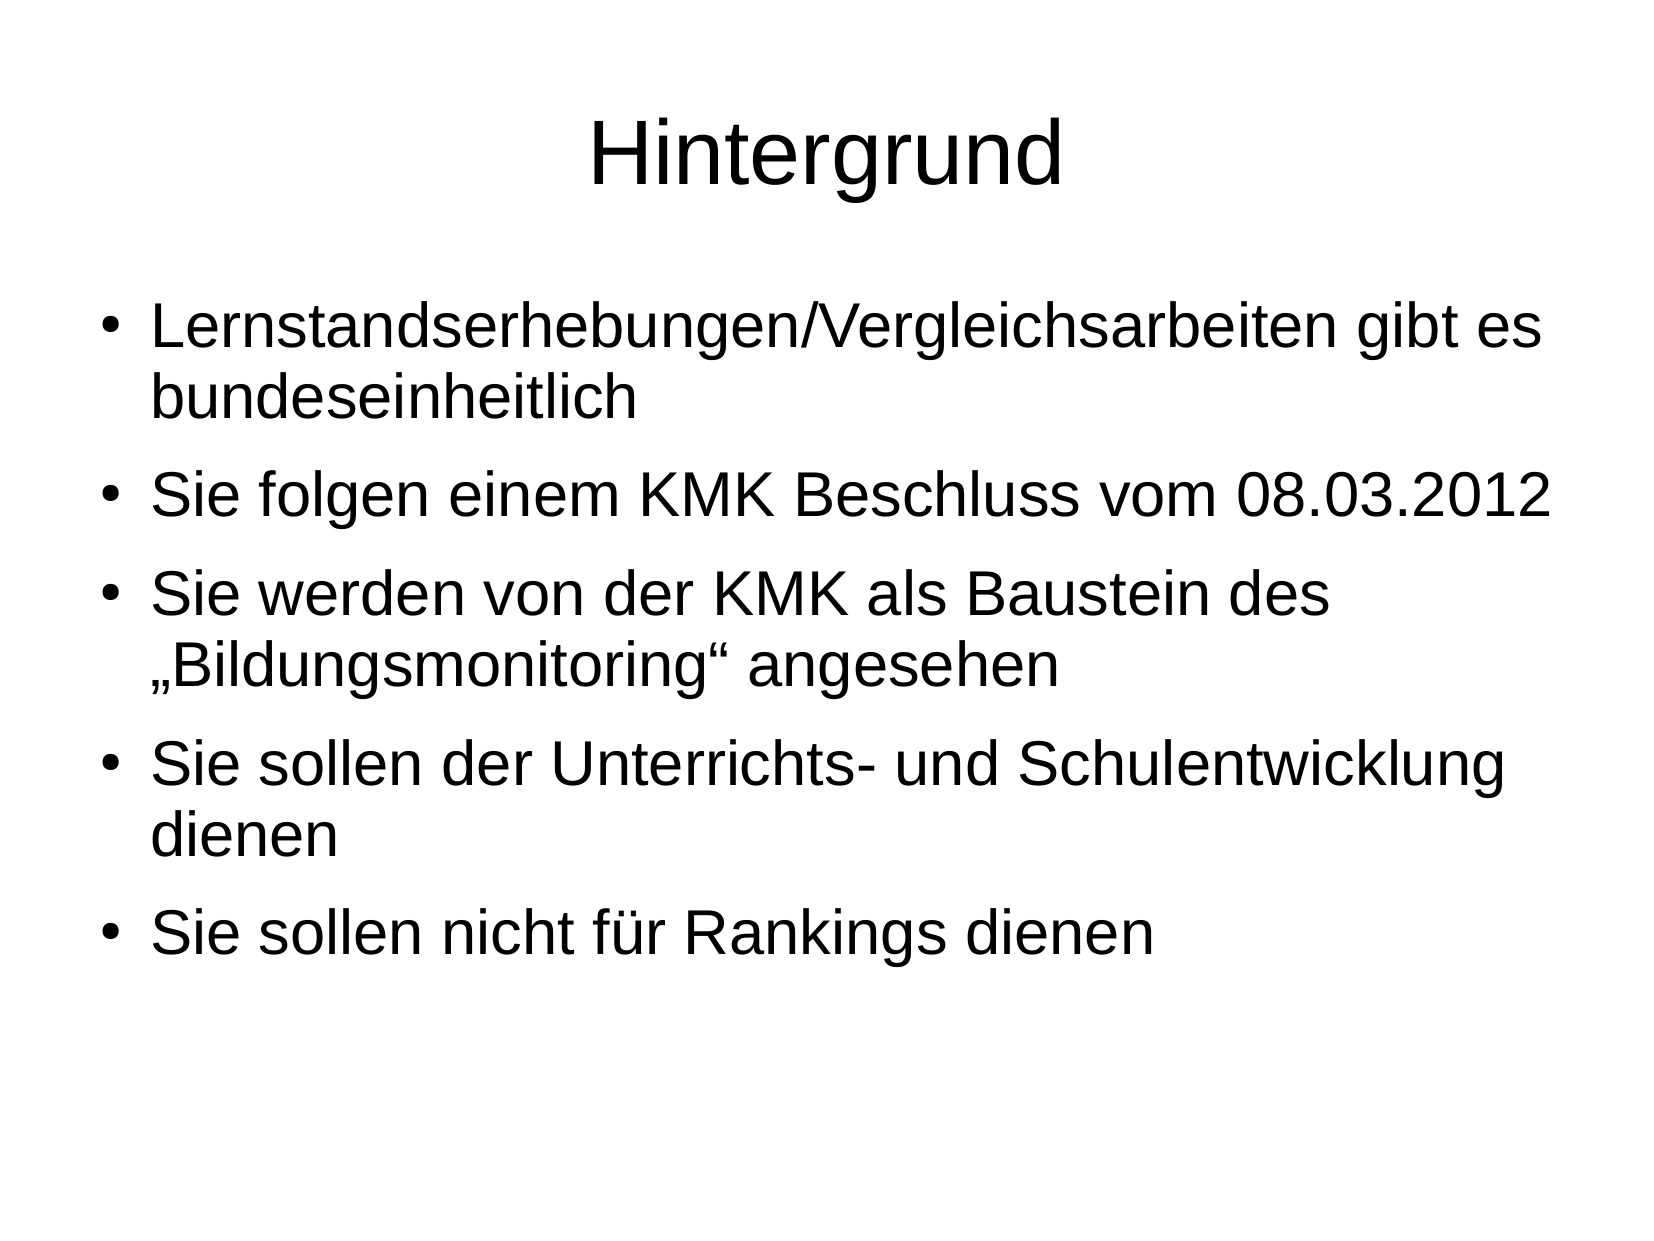

# Hintergrund
Lernstandserhebungen/Vergleichsarbeiten gibt es bundeseinheitlich
Sie folgen einem KMK Beschluss vom 08.03.2012
Sie werden von der KMK als Baustein des „Bildungsmonitoring“ angesehen
Sie sollen der Unterrichts- und Schulentwicklung dienen
Sie sollen nicht für Rankings dienen